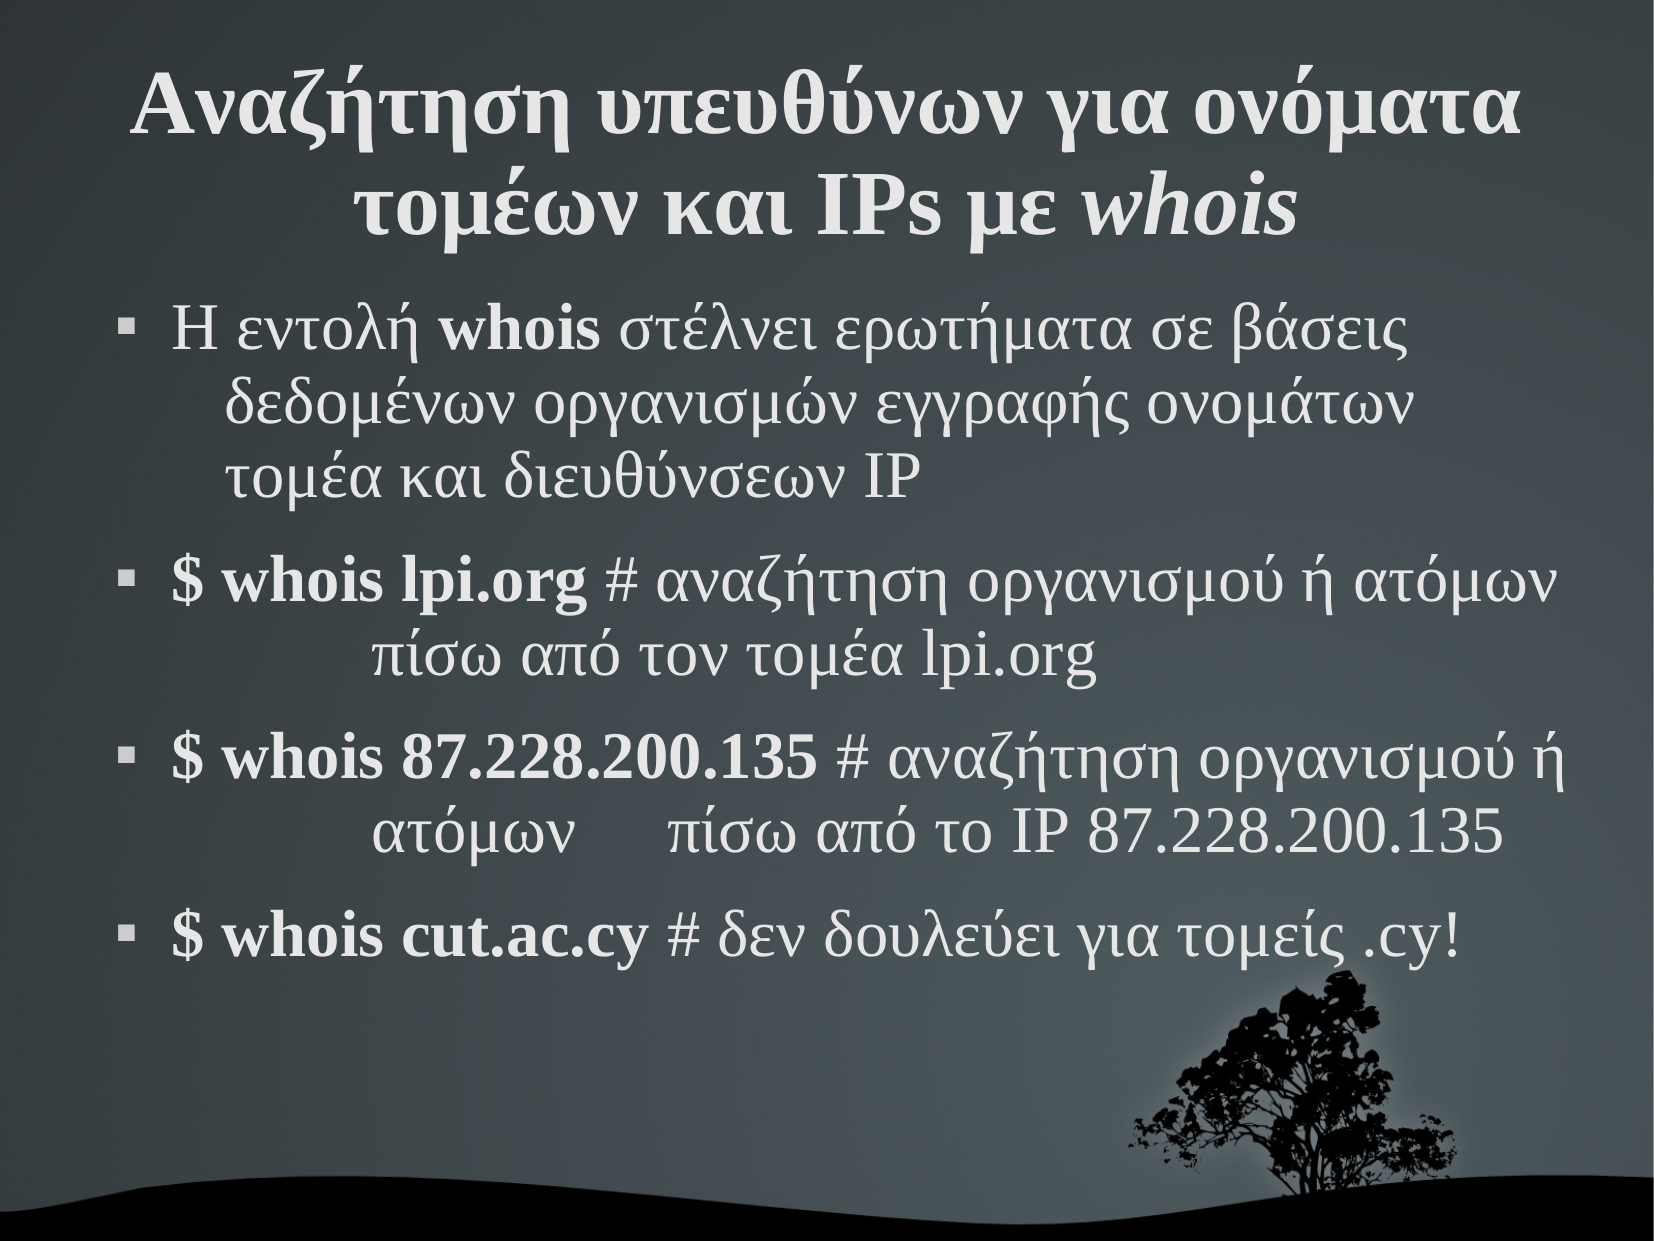

# Αναζήτηση υπευθύνων για ονόματα τομέων και IPs με whois
Η εντολή whois στέλνει ερωτήματα σε βάσεις δεδομένων οργανισμών εγγραφής ονομάτων τομέα και διευθύνσεων IP
$ whois lpi.org # αναζήτηση οργανισμού ή ατόμων 		πίσω από τον τομέα lpi.org
$ whois 87.228.200.135 # αναζήτηση οργανισμού ή 		ατόμων 	πίσω από το IP 87.228.200.135
$ whois cut.ac.cy # δεν δουλεύει για τομείς .cy!